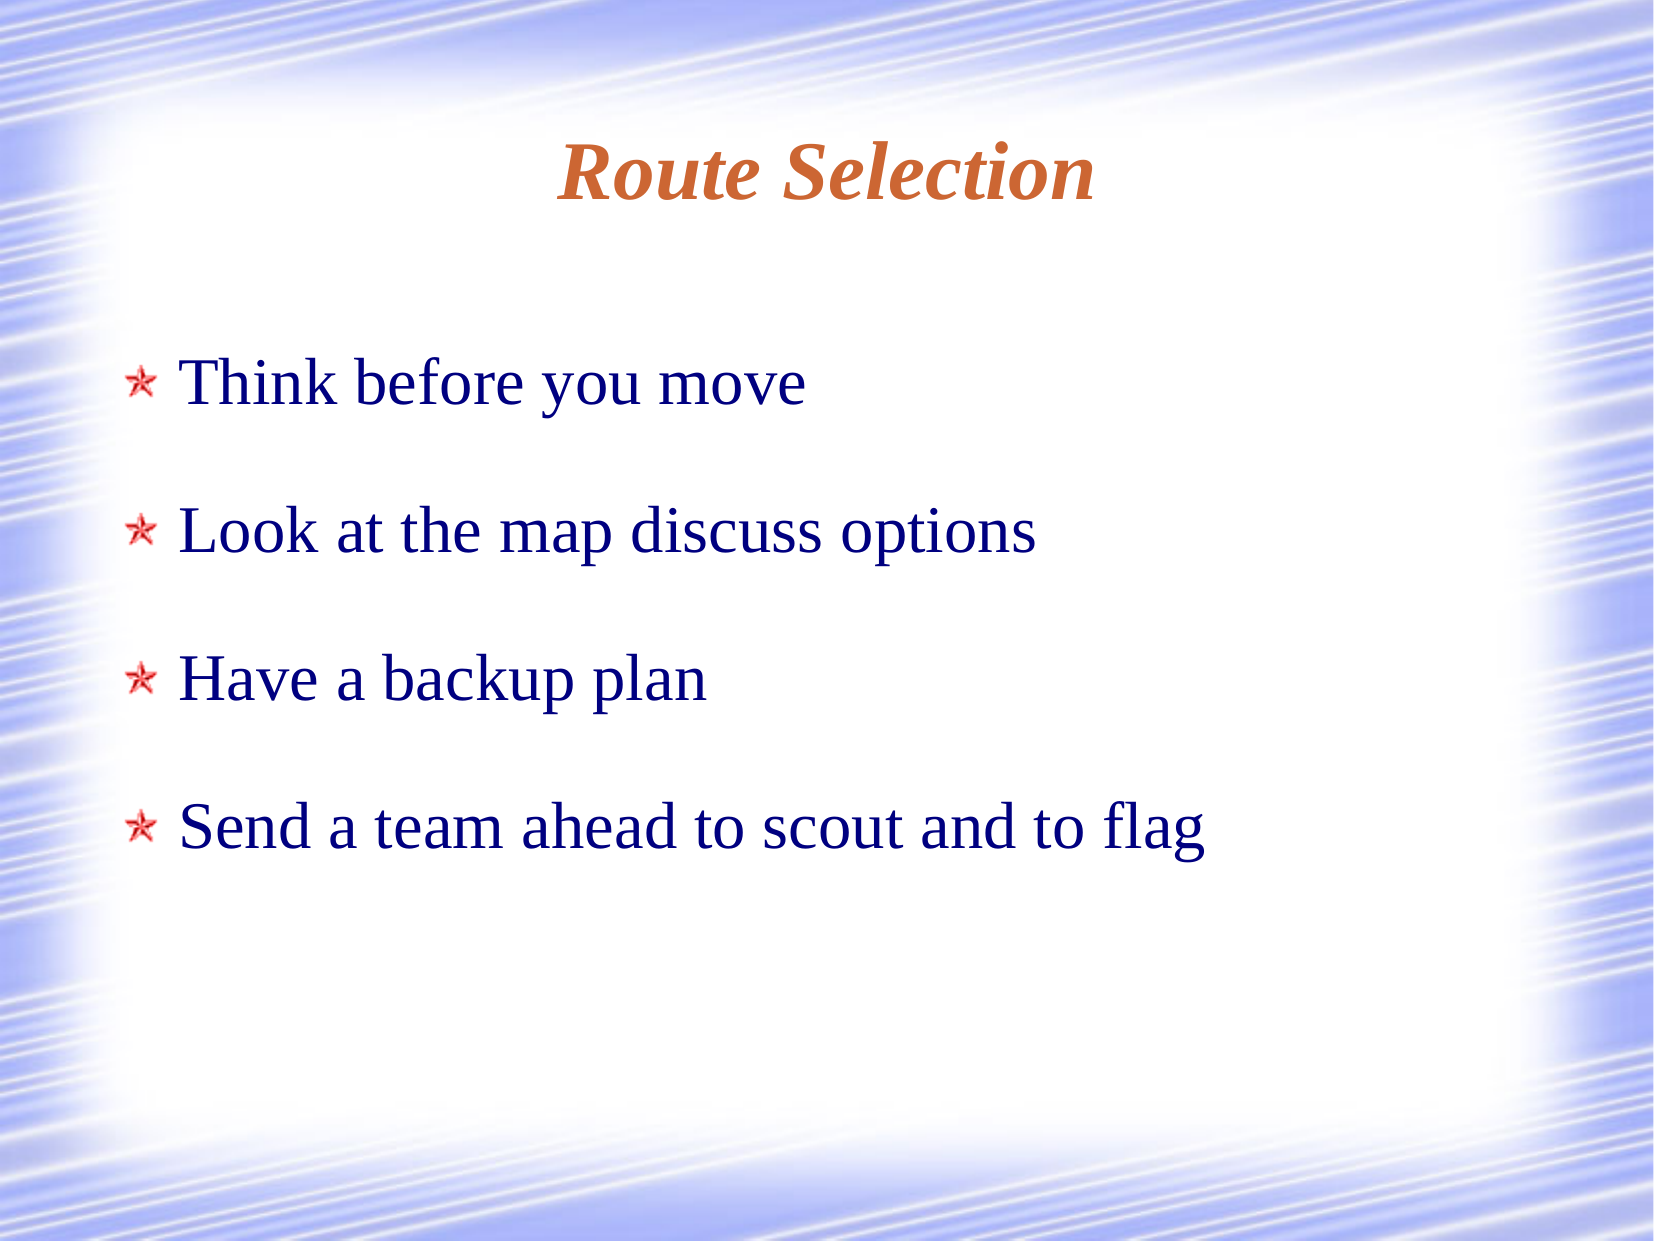

# Route Selection
 Think before you move
 Look at the map discuss options
 Have a backup plan
 Send a team ahead to scout and to flag